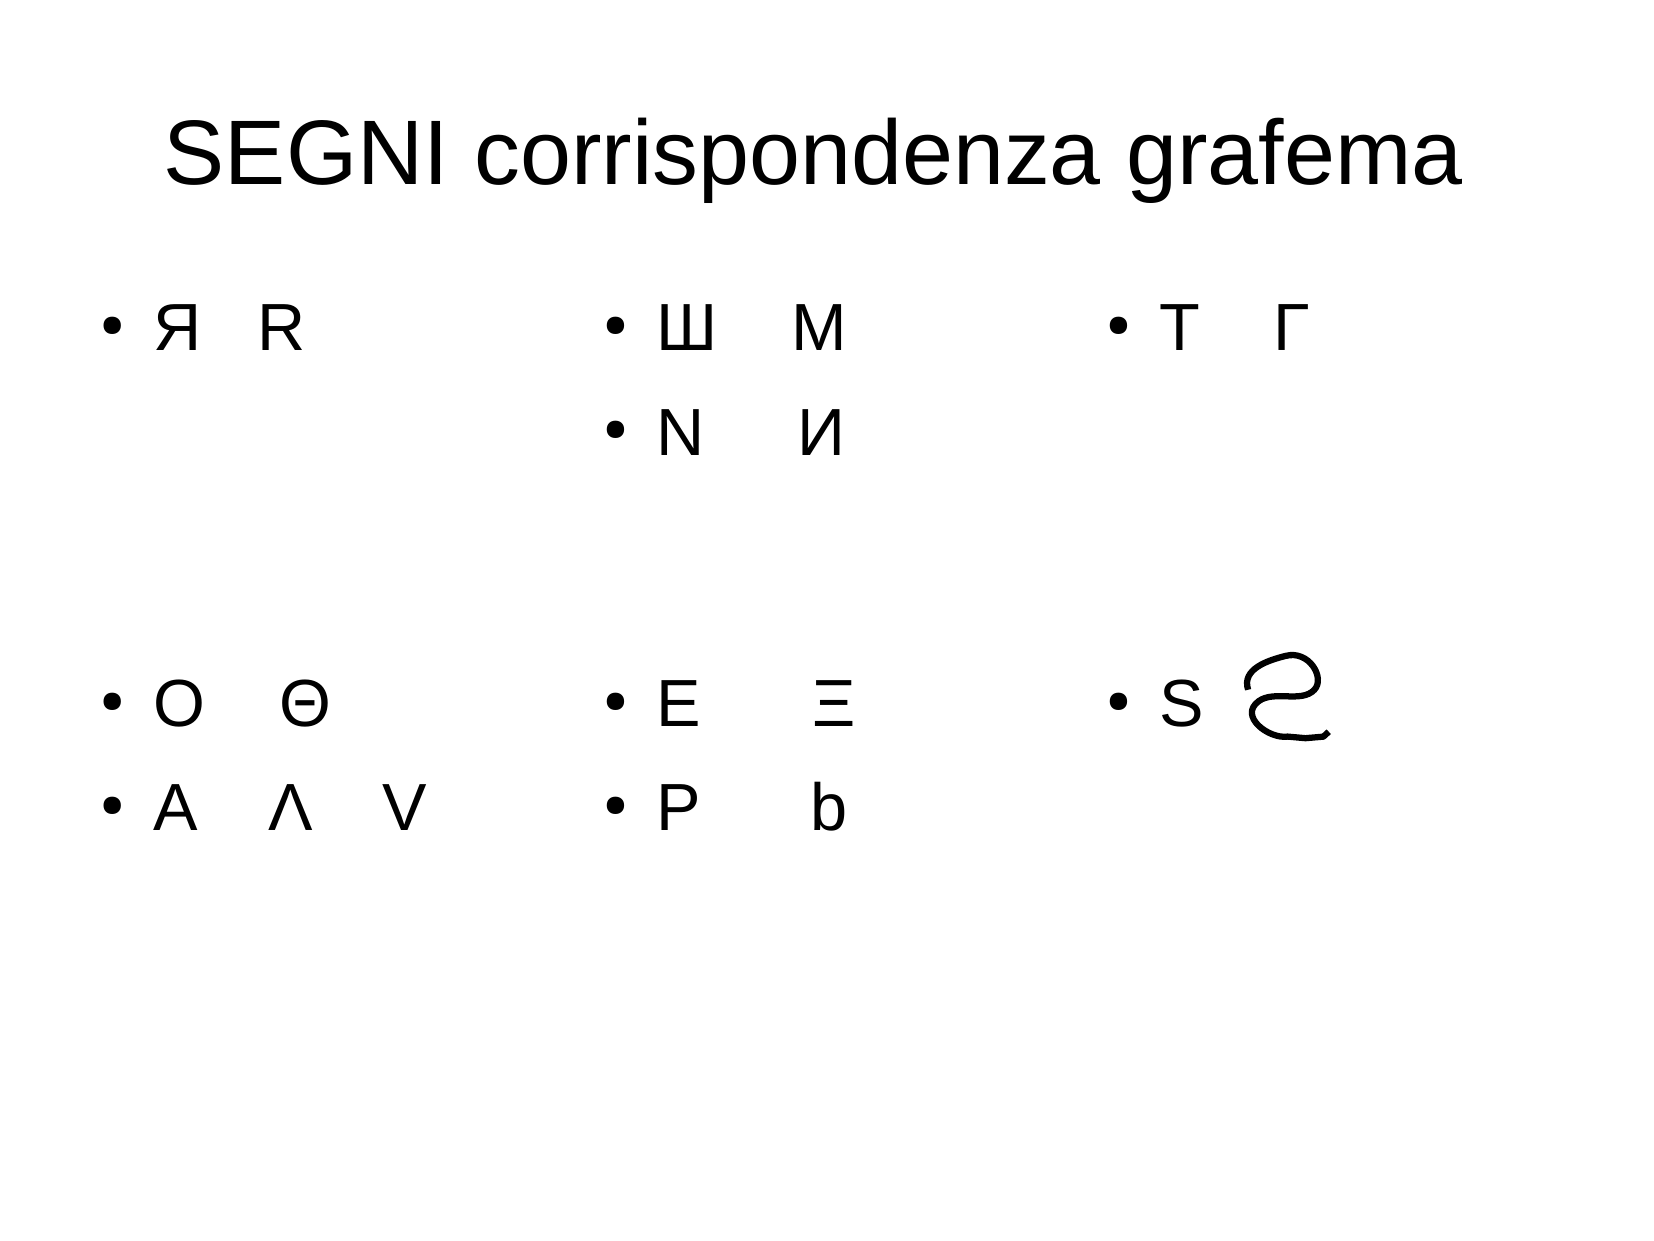

# SEGNI corrispondenza grafema
Я R
Ш M
N И
T Γ
Ο Θ
A Λ V
E Ξ
P b
S